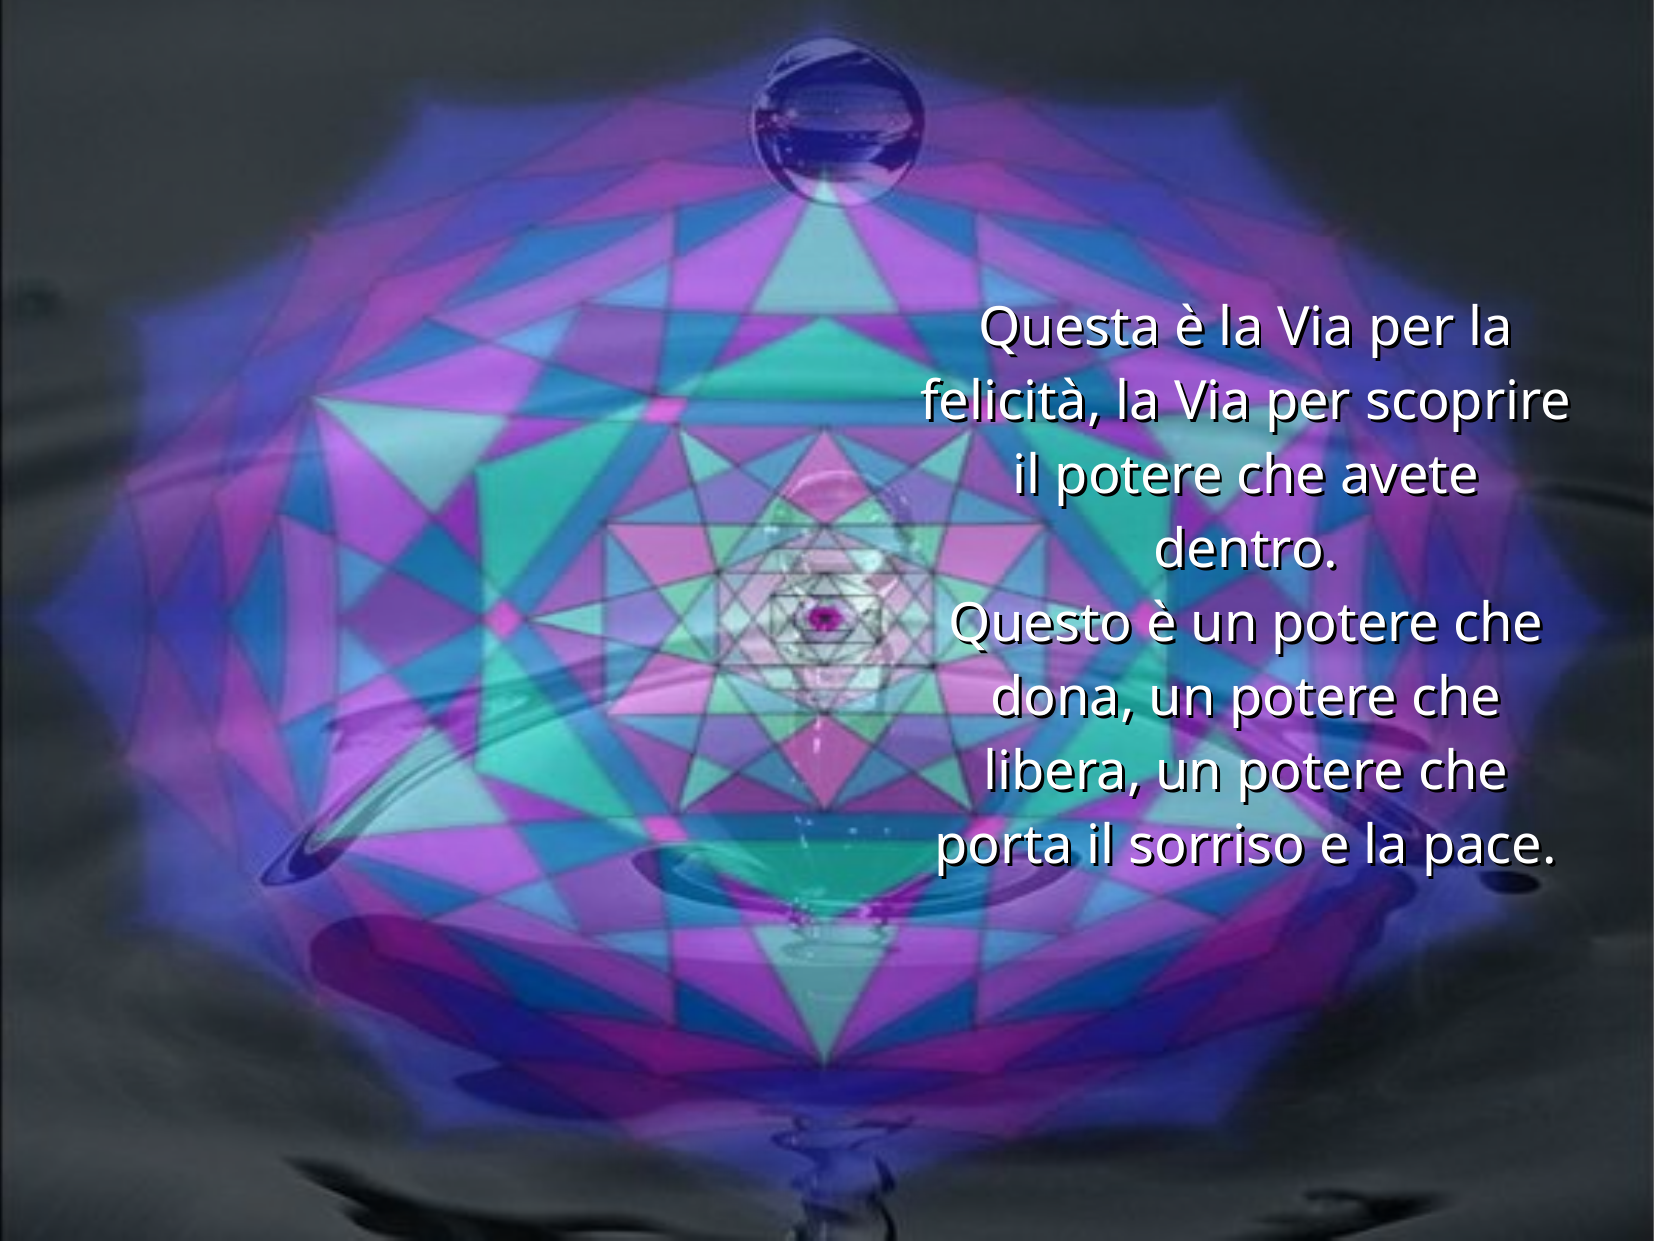

# Questa è la Via per la felicità, la Via per scoprire il potere che avete dentro. Questo è un potere che dona, un potere che libera, un potere che porta il sorriso e la pace.